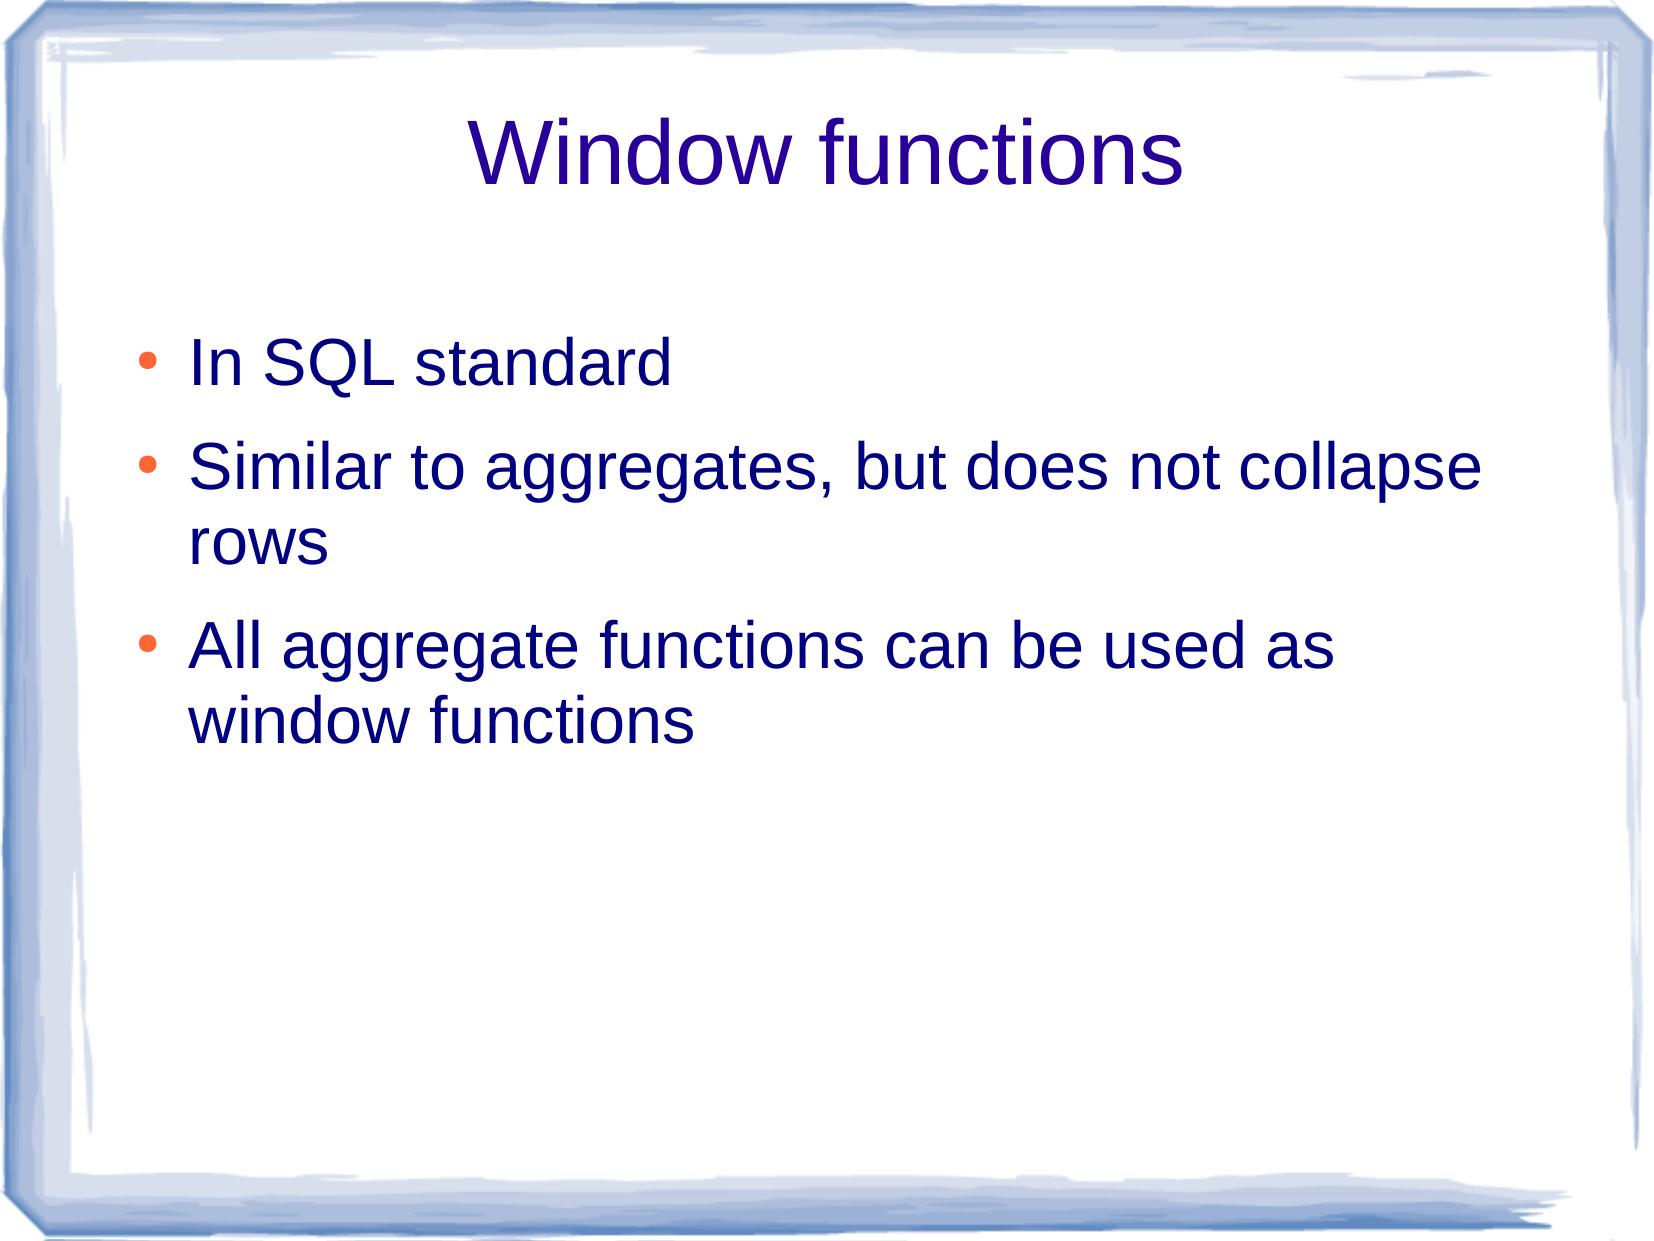

# Window functions
In SQL standard
Similar to aggregates, but does not collapse rows
All aggregate functions can be used as window functions